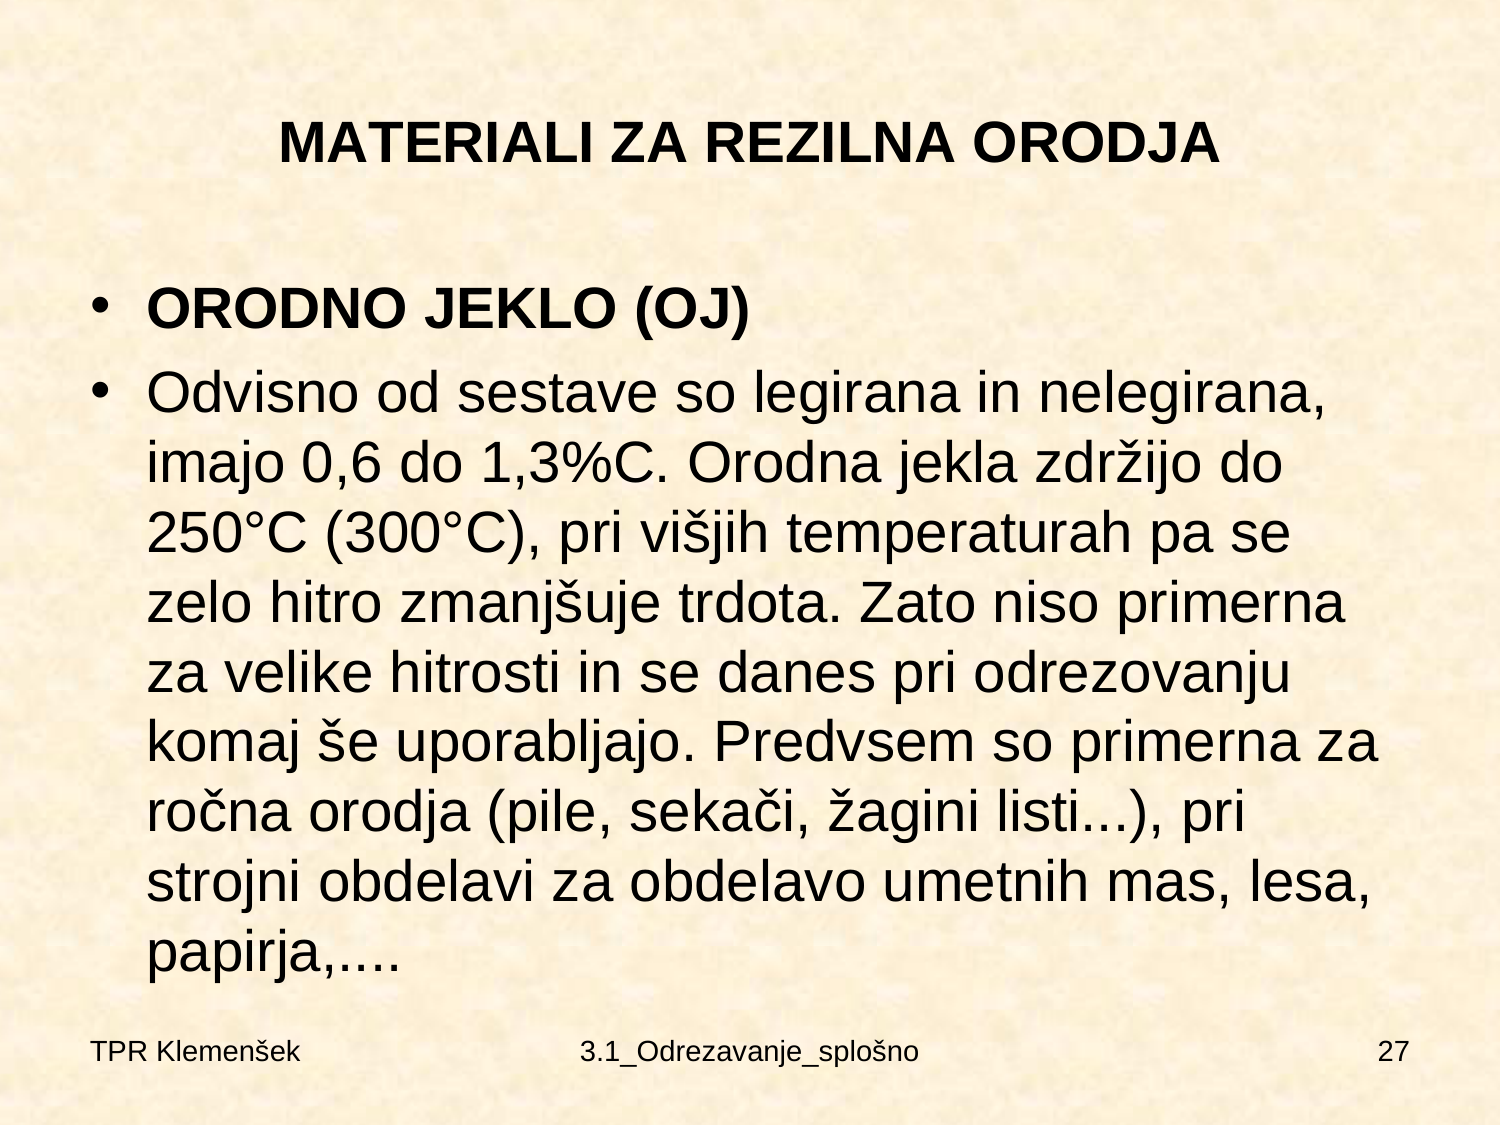

MATERIALI ZA REZILNA ORODJA
# ORODNO JEKLO (OJ)
Odvisno od sestave so legirana in nelegirana, imajo 0,6 do 1,3%C. Orodna jekla zdržijo do 250°C (300°C), pri višjih temperaturah pa se zelo hitro zmanjšuje trdota. Zato niso primerna za velike hitrosti in se danes pri odrezovanju komaj še uporabljajo. Predvsem so primerna za ročna orodja (pile, sekači, žagini listi...), pri strojni obdelavi za obdelavo umetnih mas, lesa, papirja,....
TPR Klemenšek
3.1_Odrezavanje_splošno
27